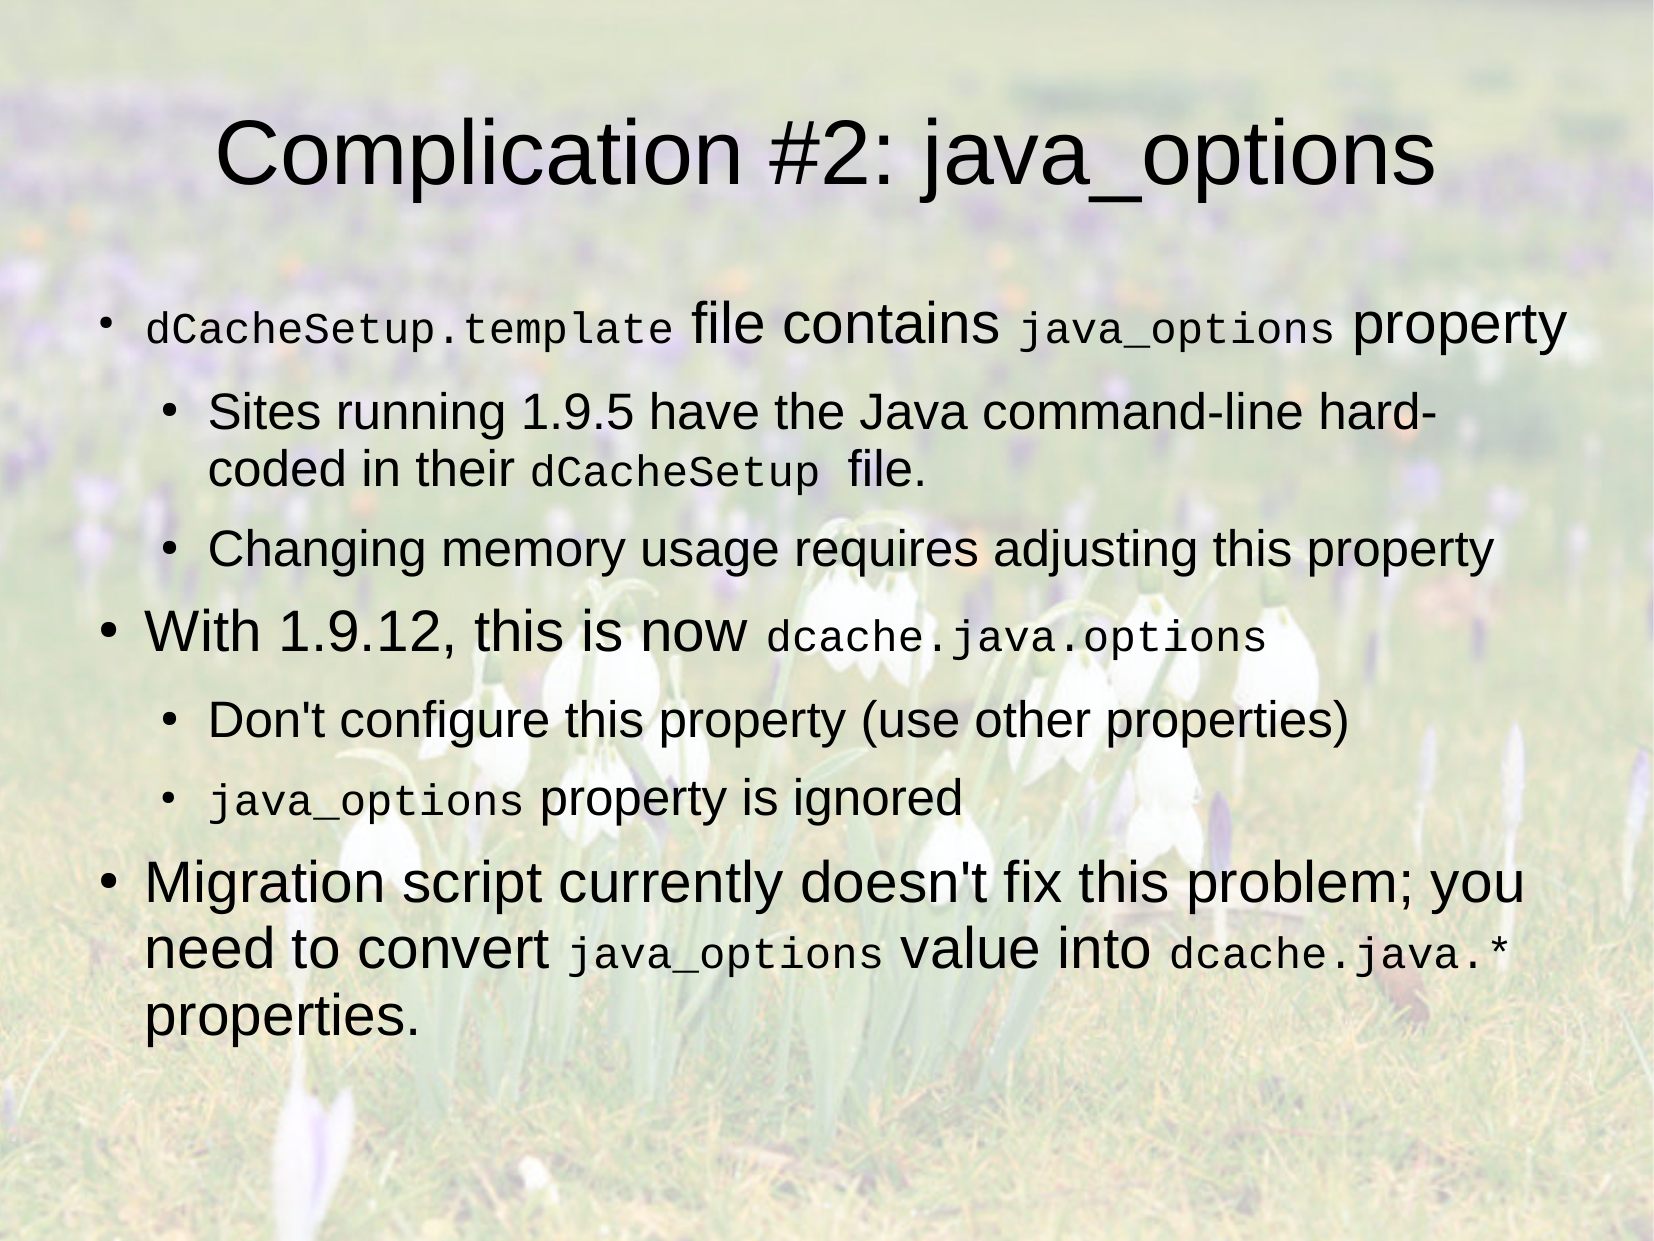

# Complication #2: java_options
dCacheSetup.template file contains java_options property
Sites running 1.9.5 have the Java command-line hard-coded in their dCacheSetup file.
Changing memory usage requires adjusting this property
With 1.9.12, this is now dcache.java.options
Don't configure this property (use other properties)
java_options property is ignored
Migration script currently doesn't fix this problem; you need to convert java_options value into dcache.java.* properties.